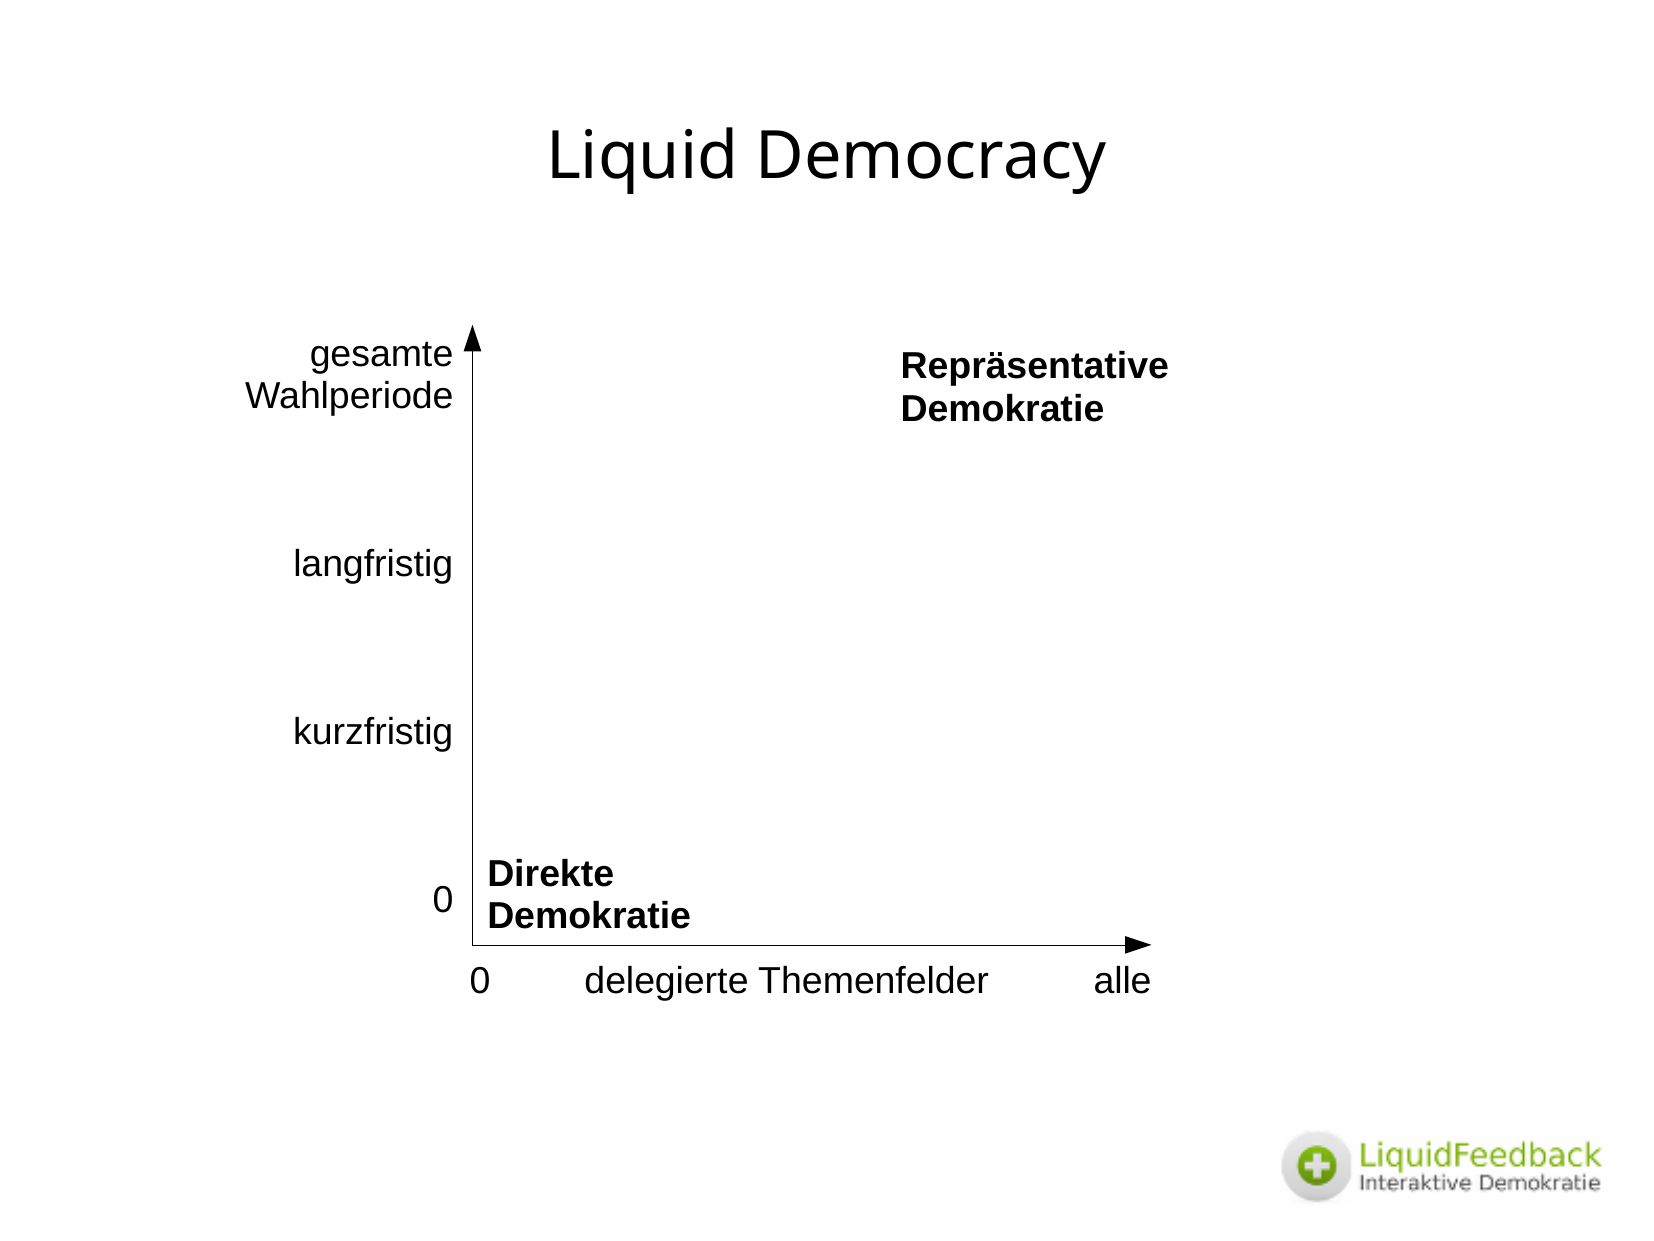

# Liquid Democracy
gesamte
Wahlperiode
langfristig
kurzfristig
0
Repräsentative
Demokratie
Direkte
Demokratie
0 delegierte Themenfelder alle